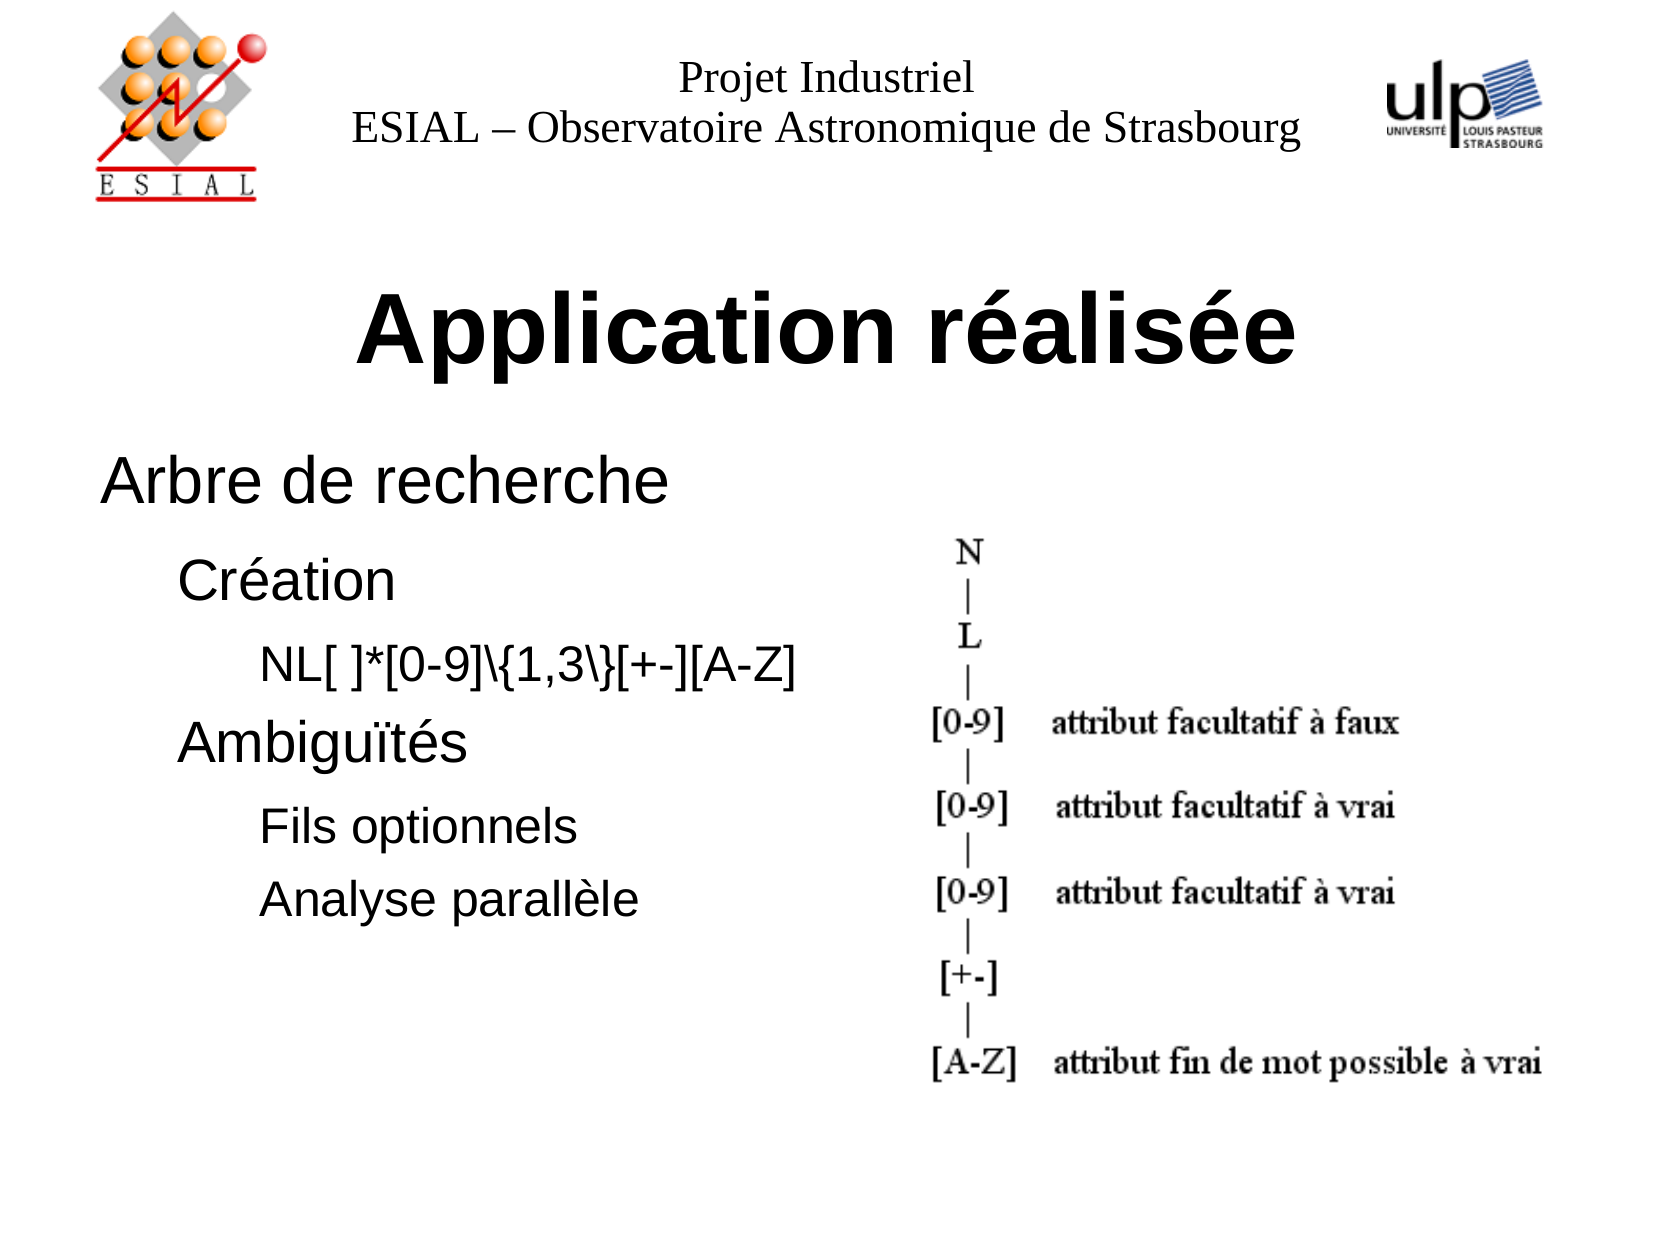

# Projet Industriel ESIAL – Observatoire Astronomique de Strasbourg
Application réalisée
Arbre de recherche
Création
NL[ ]*[0-9]\{1,3\}[+-][A-Z]
Ambiguïtés
Fils optionnels
Analyse parallèle